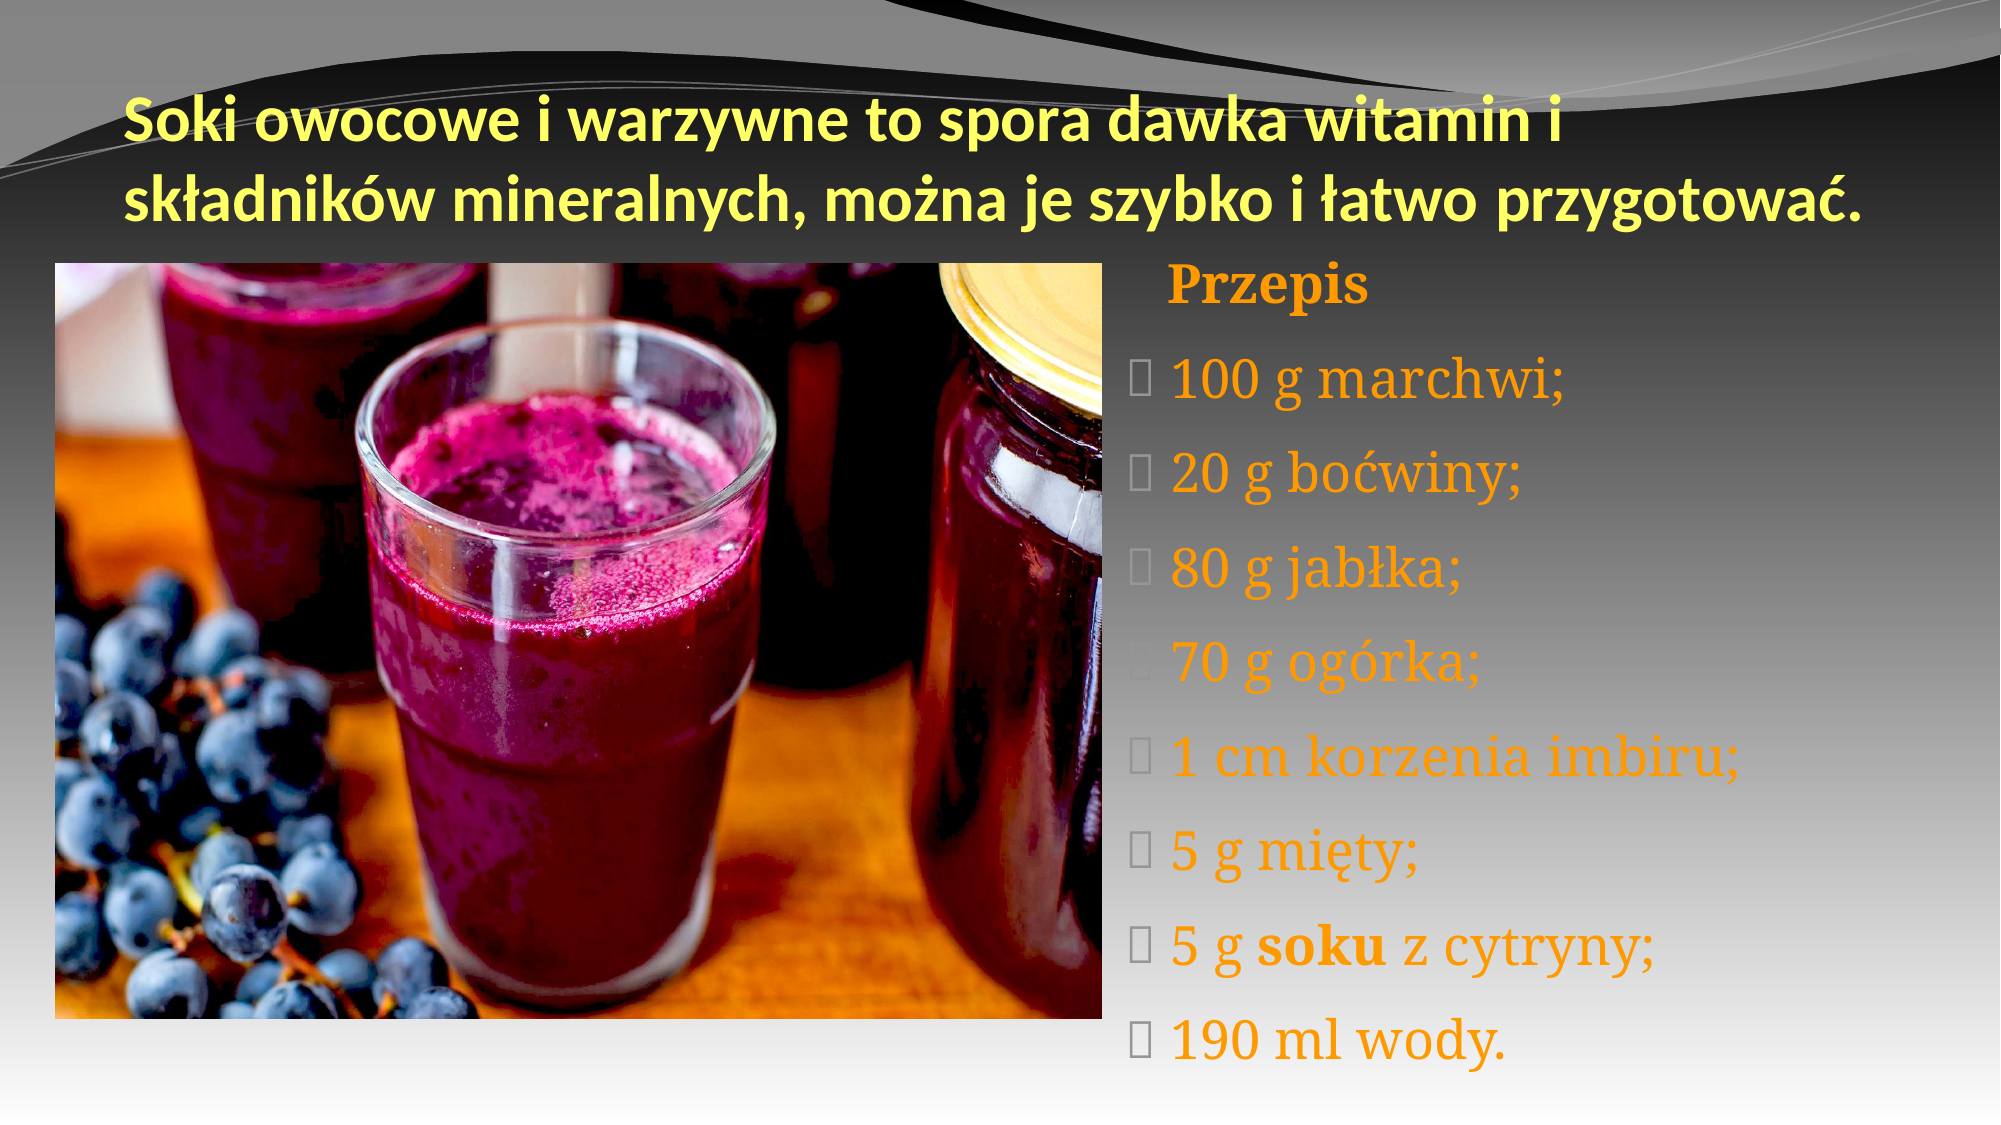

# Soki owocowe i warzywne to spora dawka witamin i składników mineralnych, można je szybko i łatwo przygotować.
 Przepis
100 g marchwi;
20 g boćwiny;
80 g jabłka;
70 g ogórka;
1 cm korzenia imbiru;
5 g mięty;
5 g soku z cytryny;
190 ml wody.